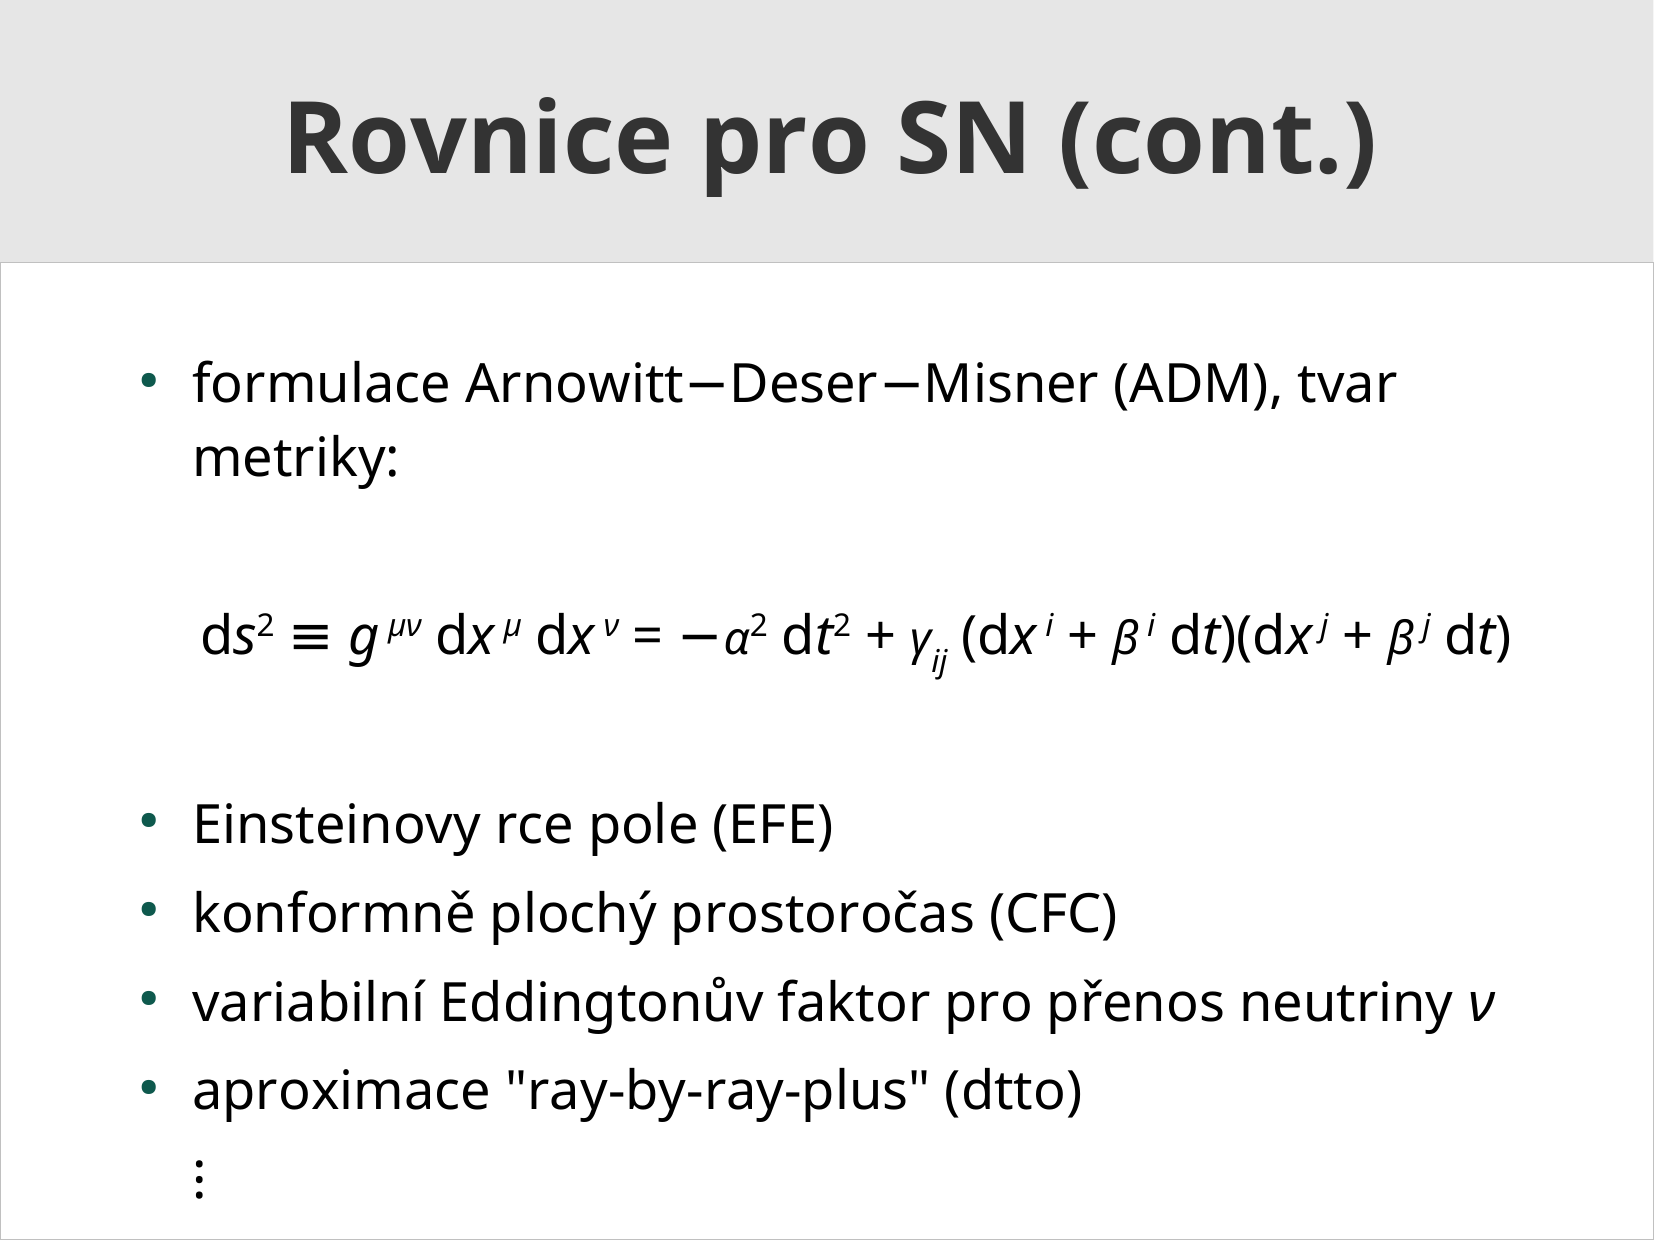

# Rovnice pro SN (cont.)
formulace Arnowitt−Deser−Misner (ADM), tvar metriky:
ds2 ≡ g µν dx µ dx ν = −α2 dt2 + γij (dx i + β i dt)(dx j + β j dt)
Einsteinovy rce pole (EFE)
konformně plochý prostoročas (CFC)
variabilní Eddingtonův faktor pro přenos neutriny ν
aproximace "ray-by-ray-plus" (dtto)
⁝